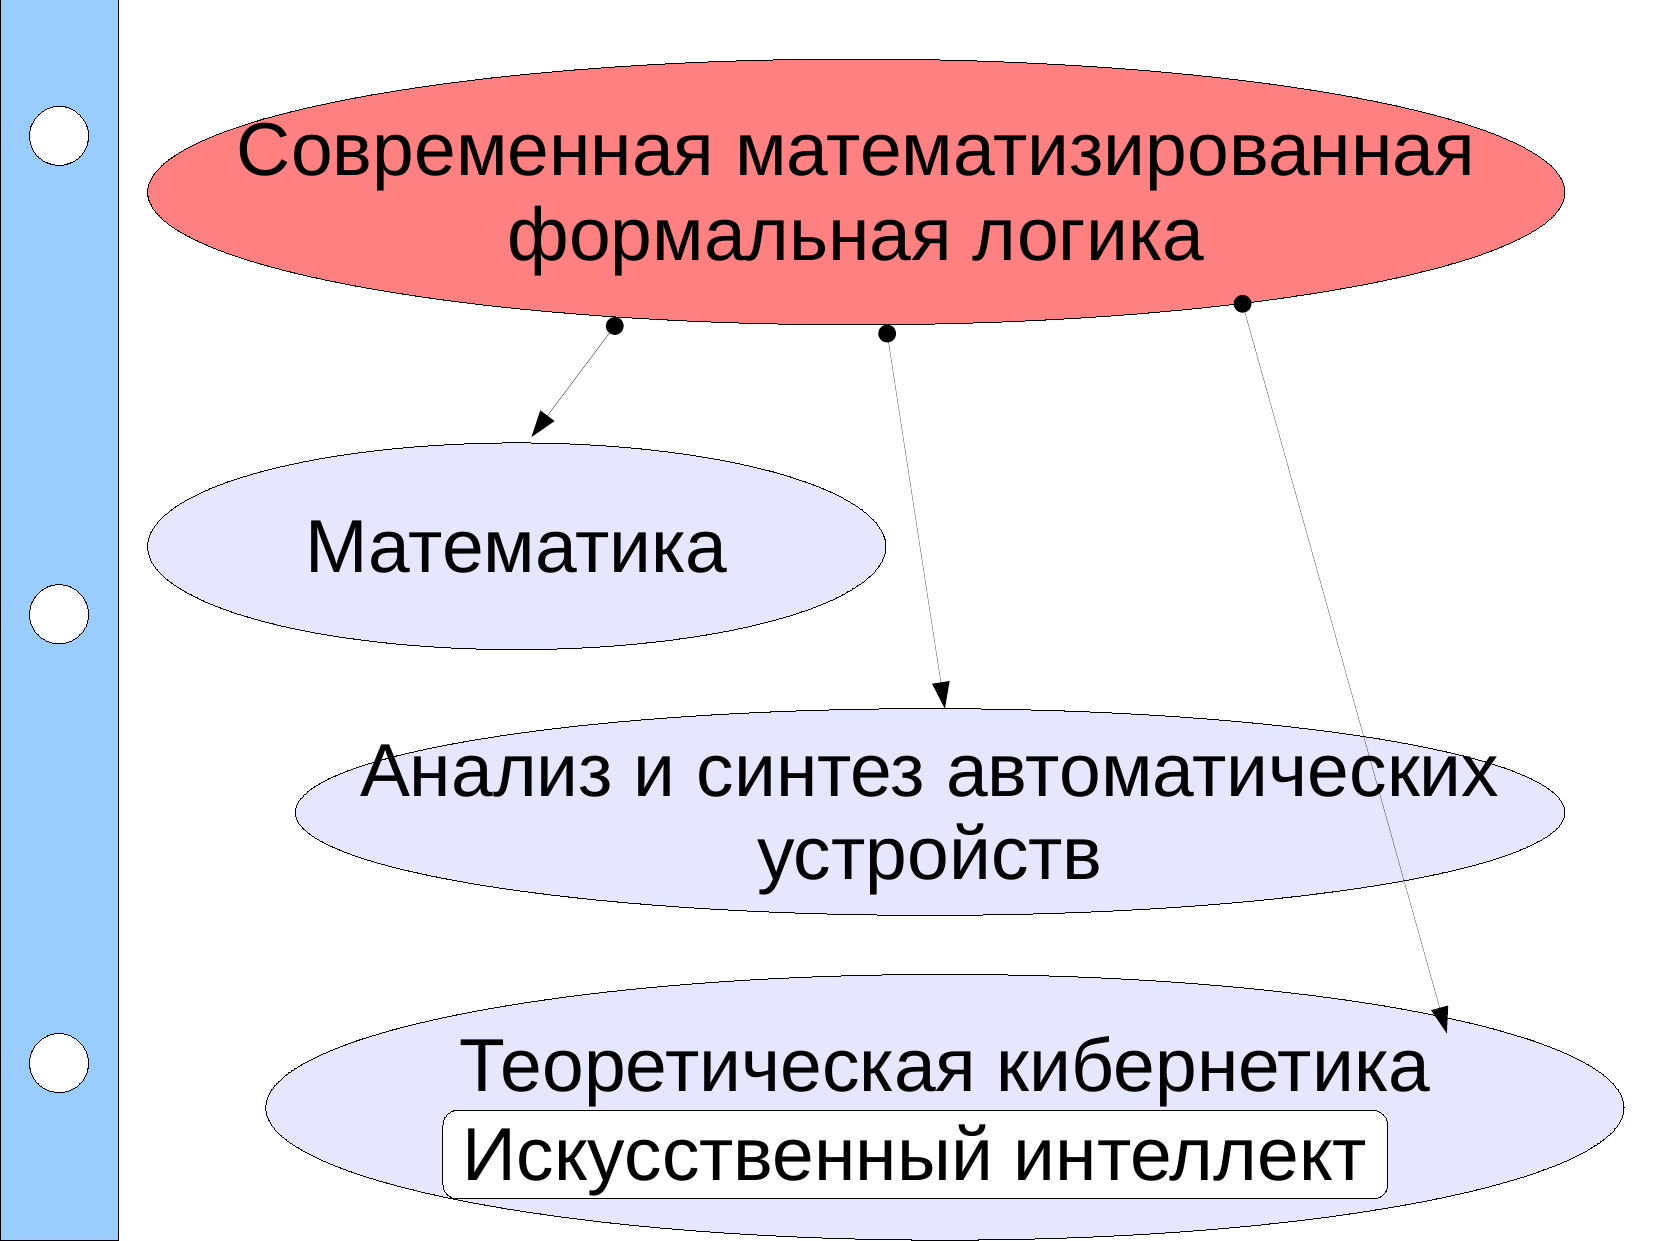

Современная математизированная
формальная логика
Математика
Анализ и синтез автоматических
устройств
Теоретическая кибернетика
Искусственный интеллект